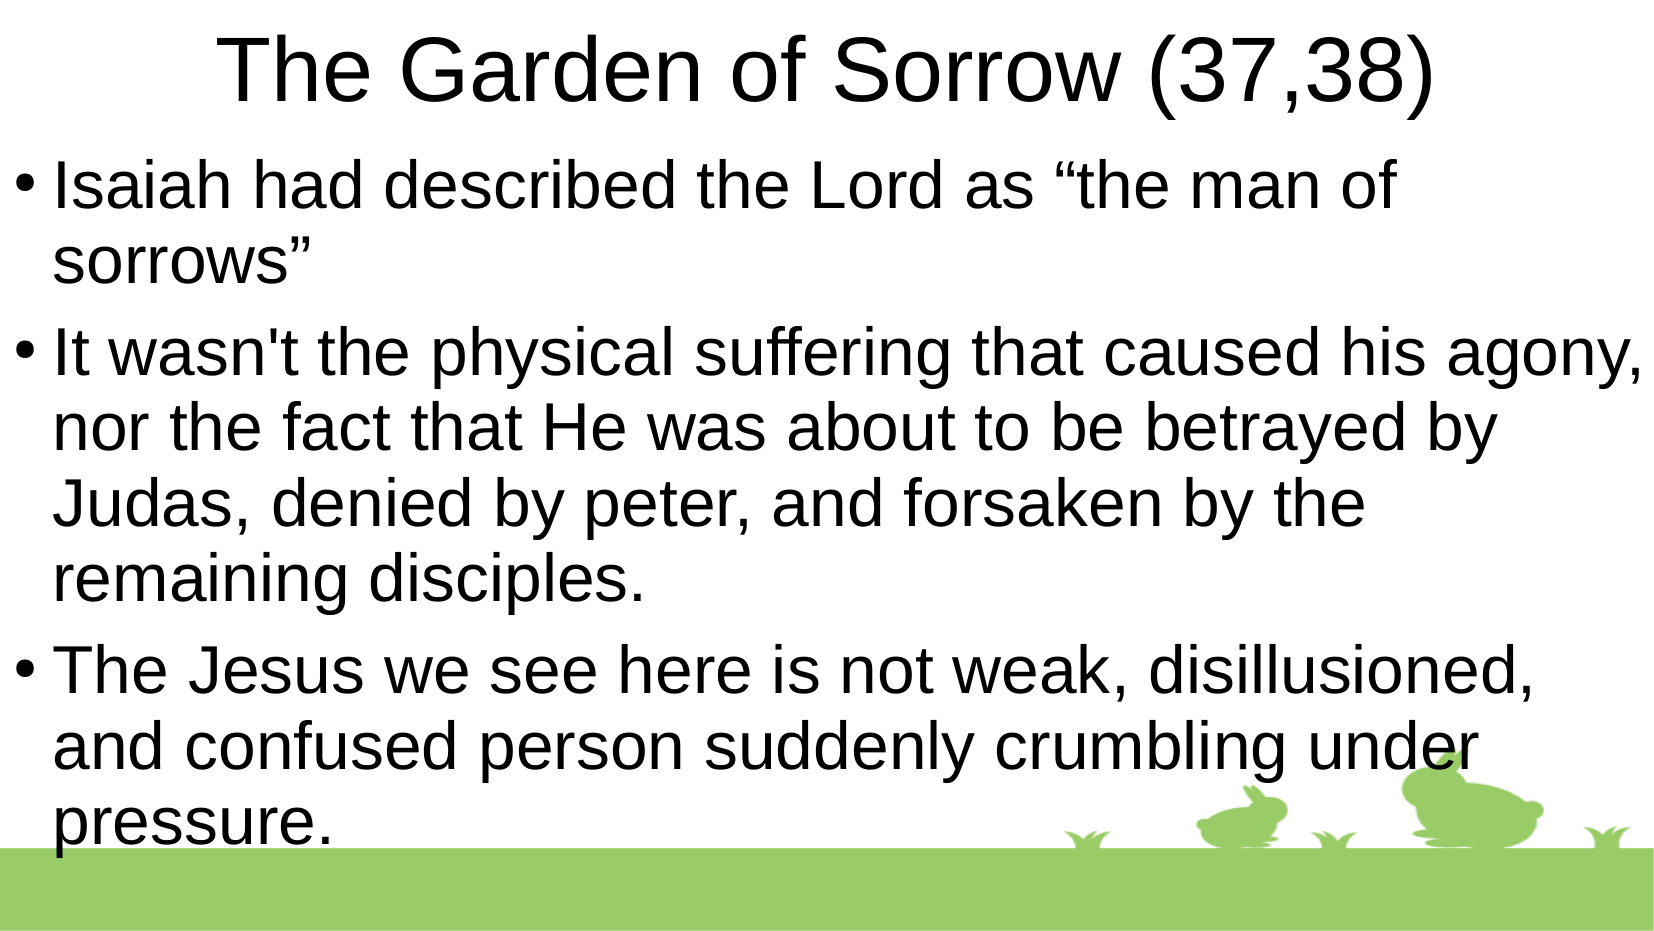

# The Garden of Sorrow (37,38)
Isaiah had described the Lord as “the man of sorrows”
It wasn't the physical suffering that caused his agony, nor the fact that He was about to be betrayed by Judas, denied by peter, and forsaken by the remaining disciples.
The Jesus we see here is not weak, disillusioned, and confused person suddenly crumbling under pressure.